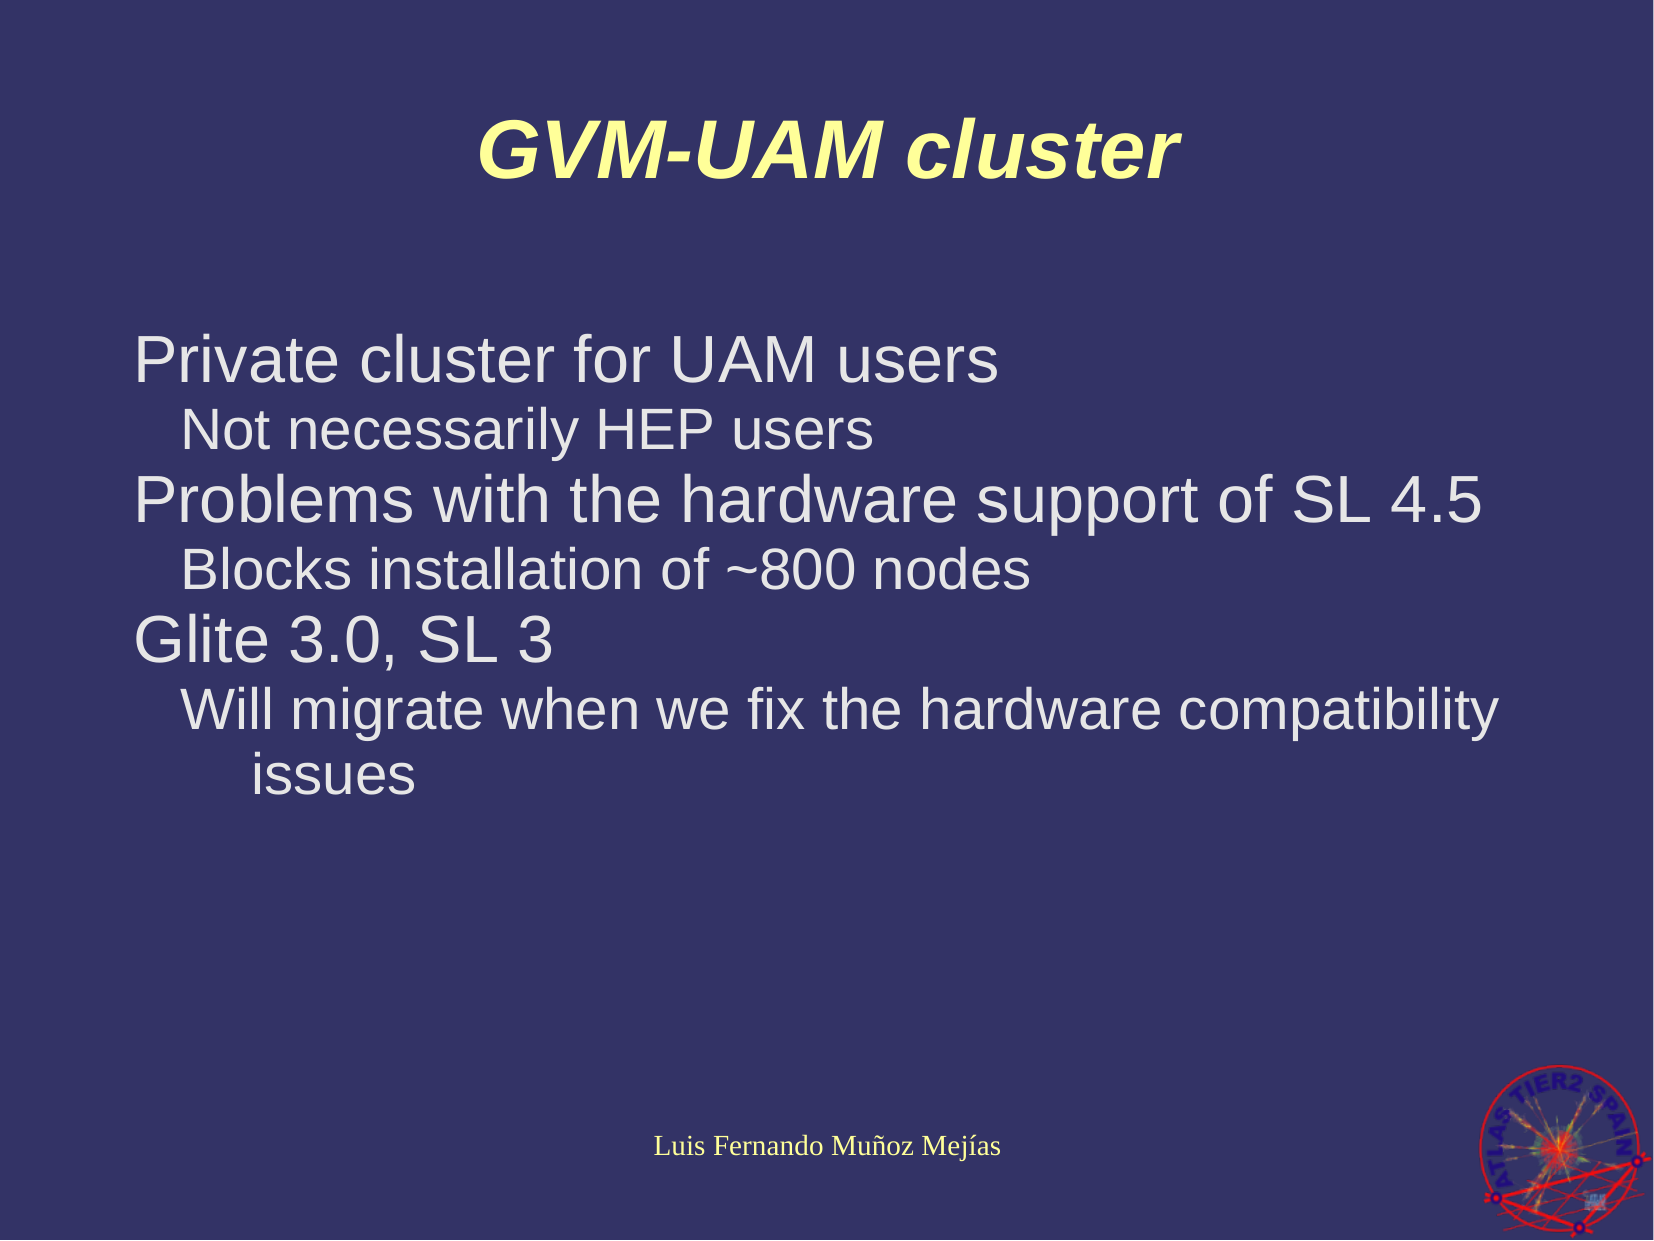

# GVM-UAM cluster
Private cluster for UAM users
Not necessarily HEP users
Problems with the hardware support of SL 4.5
Blocks installation of ~800 nodes
Glite 3.0, SL 3
Will migrate when we fix the hardware compatibility issues
Luis Fernando Muñoz Mejías